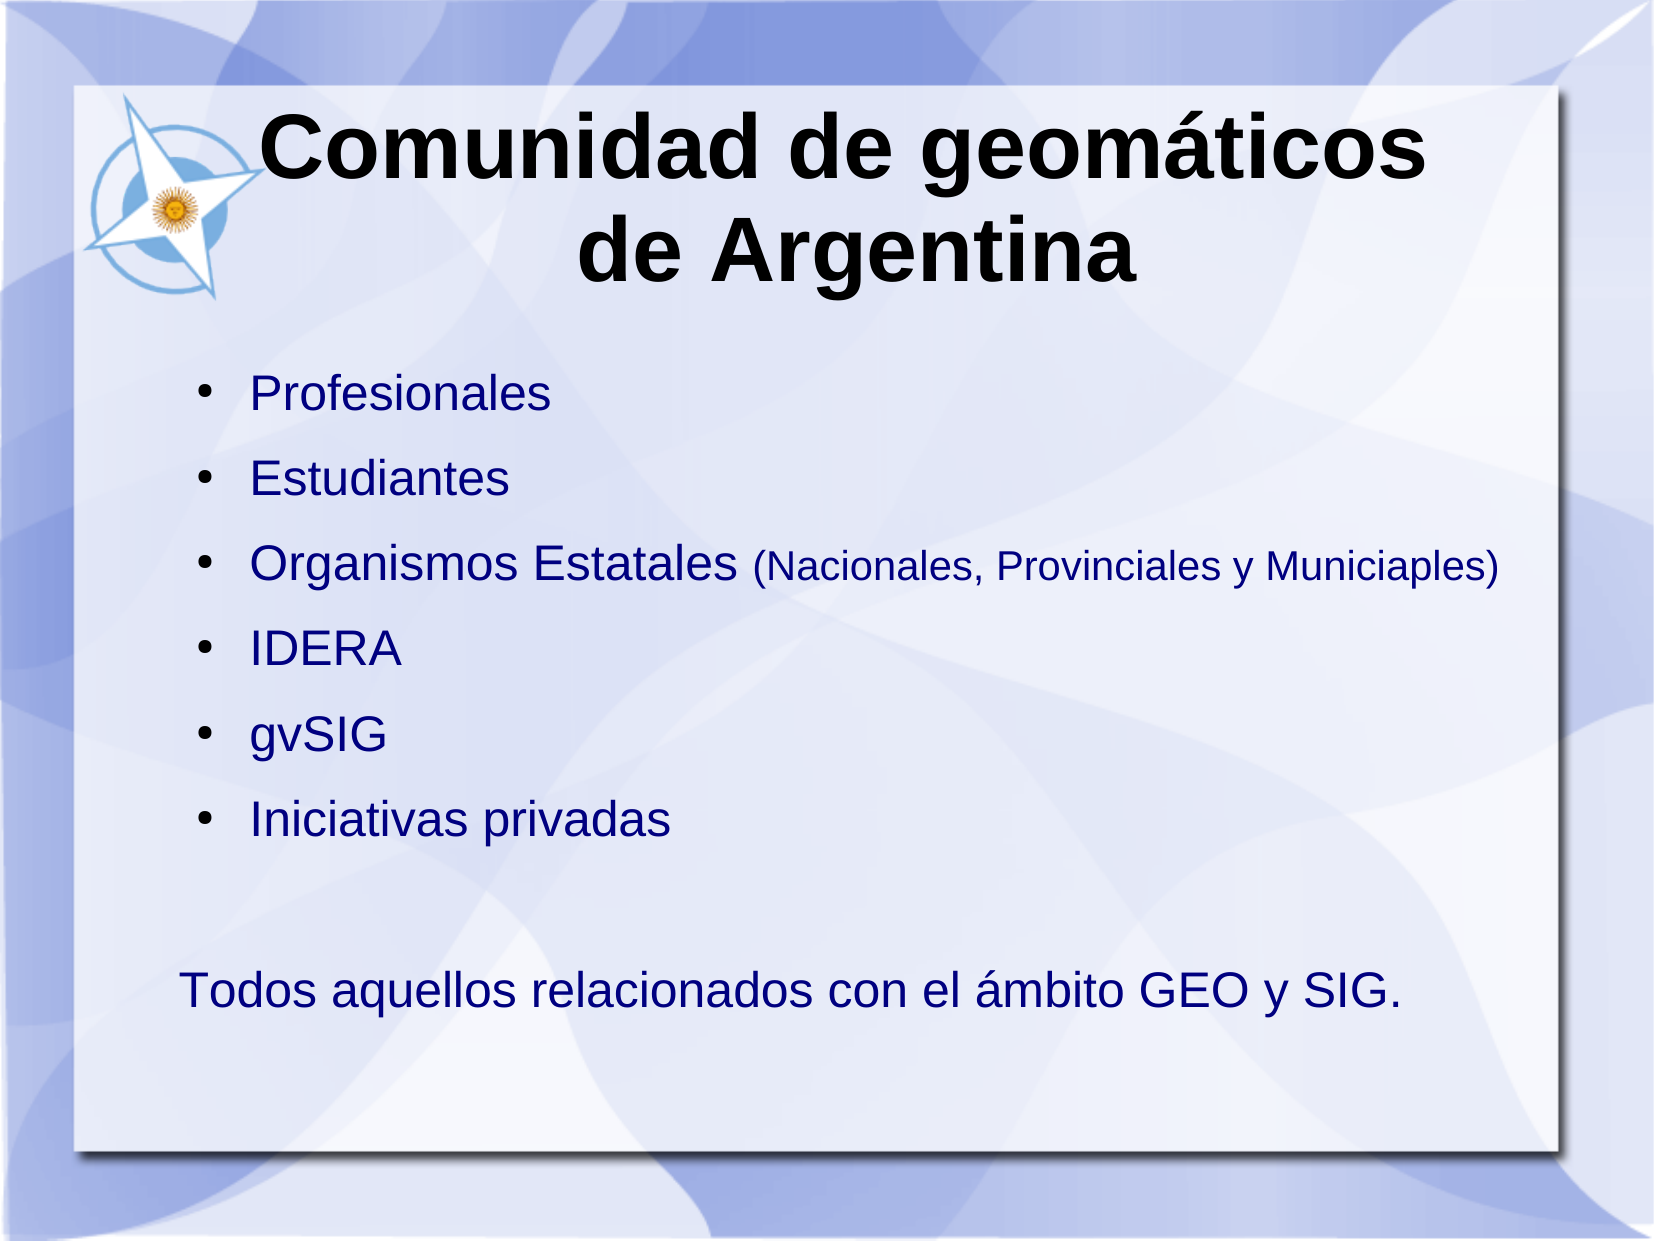

# Comunidad de geomáticos de Argentina
Profesionales
Estudiantes
Organismos Estatales (Nacionales, Provinciales y Municiaples)
IDERA
gvSIG
Iniciativas privadas
Todos aquellos relacionados con el ámbito GEO y SIG.